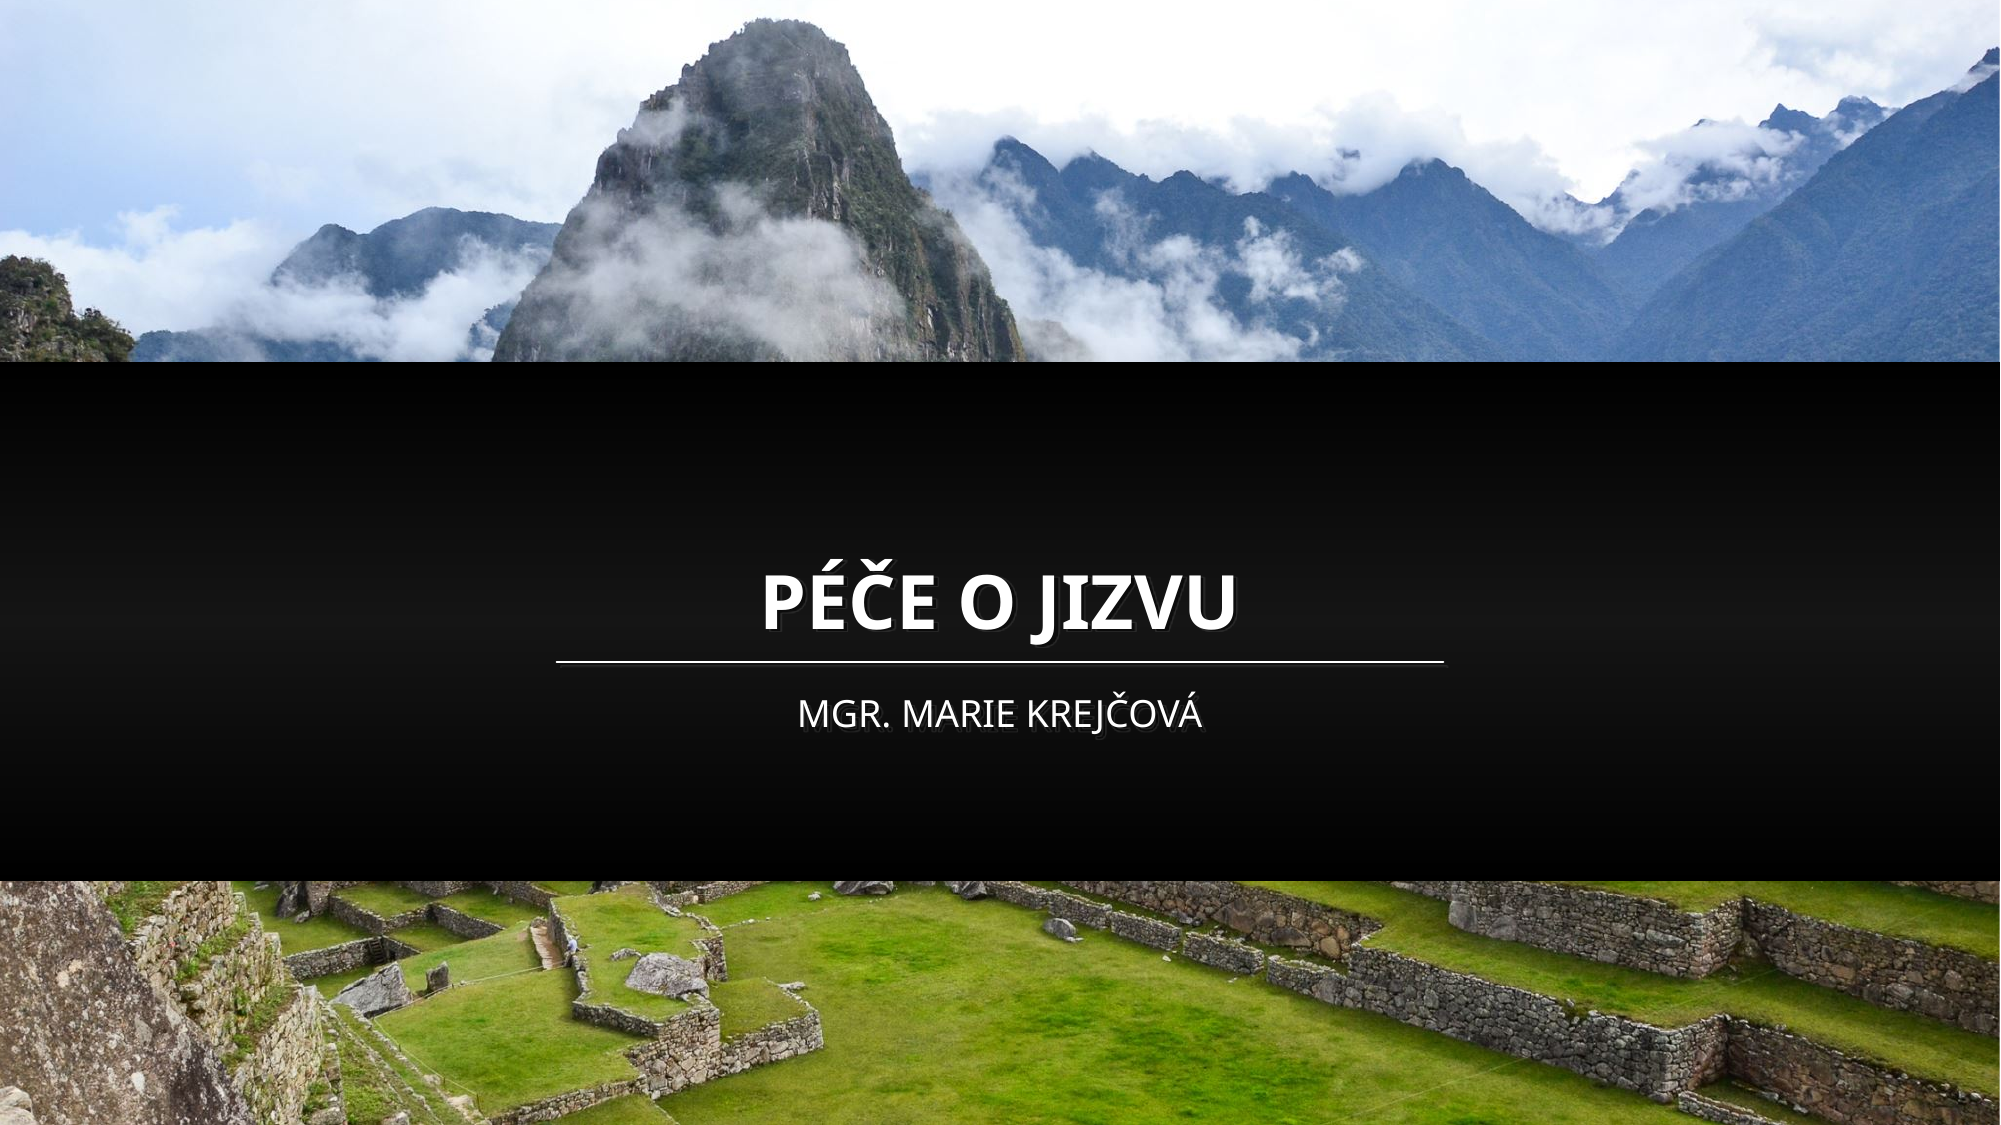

# PÉČE O JIZVU
Mgr. Marie Krejčová